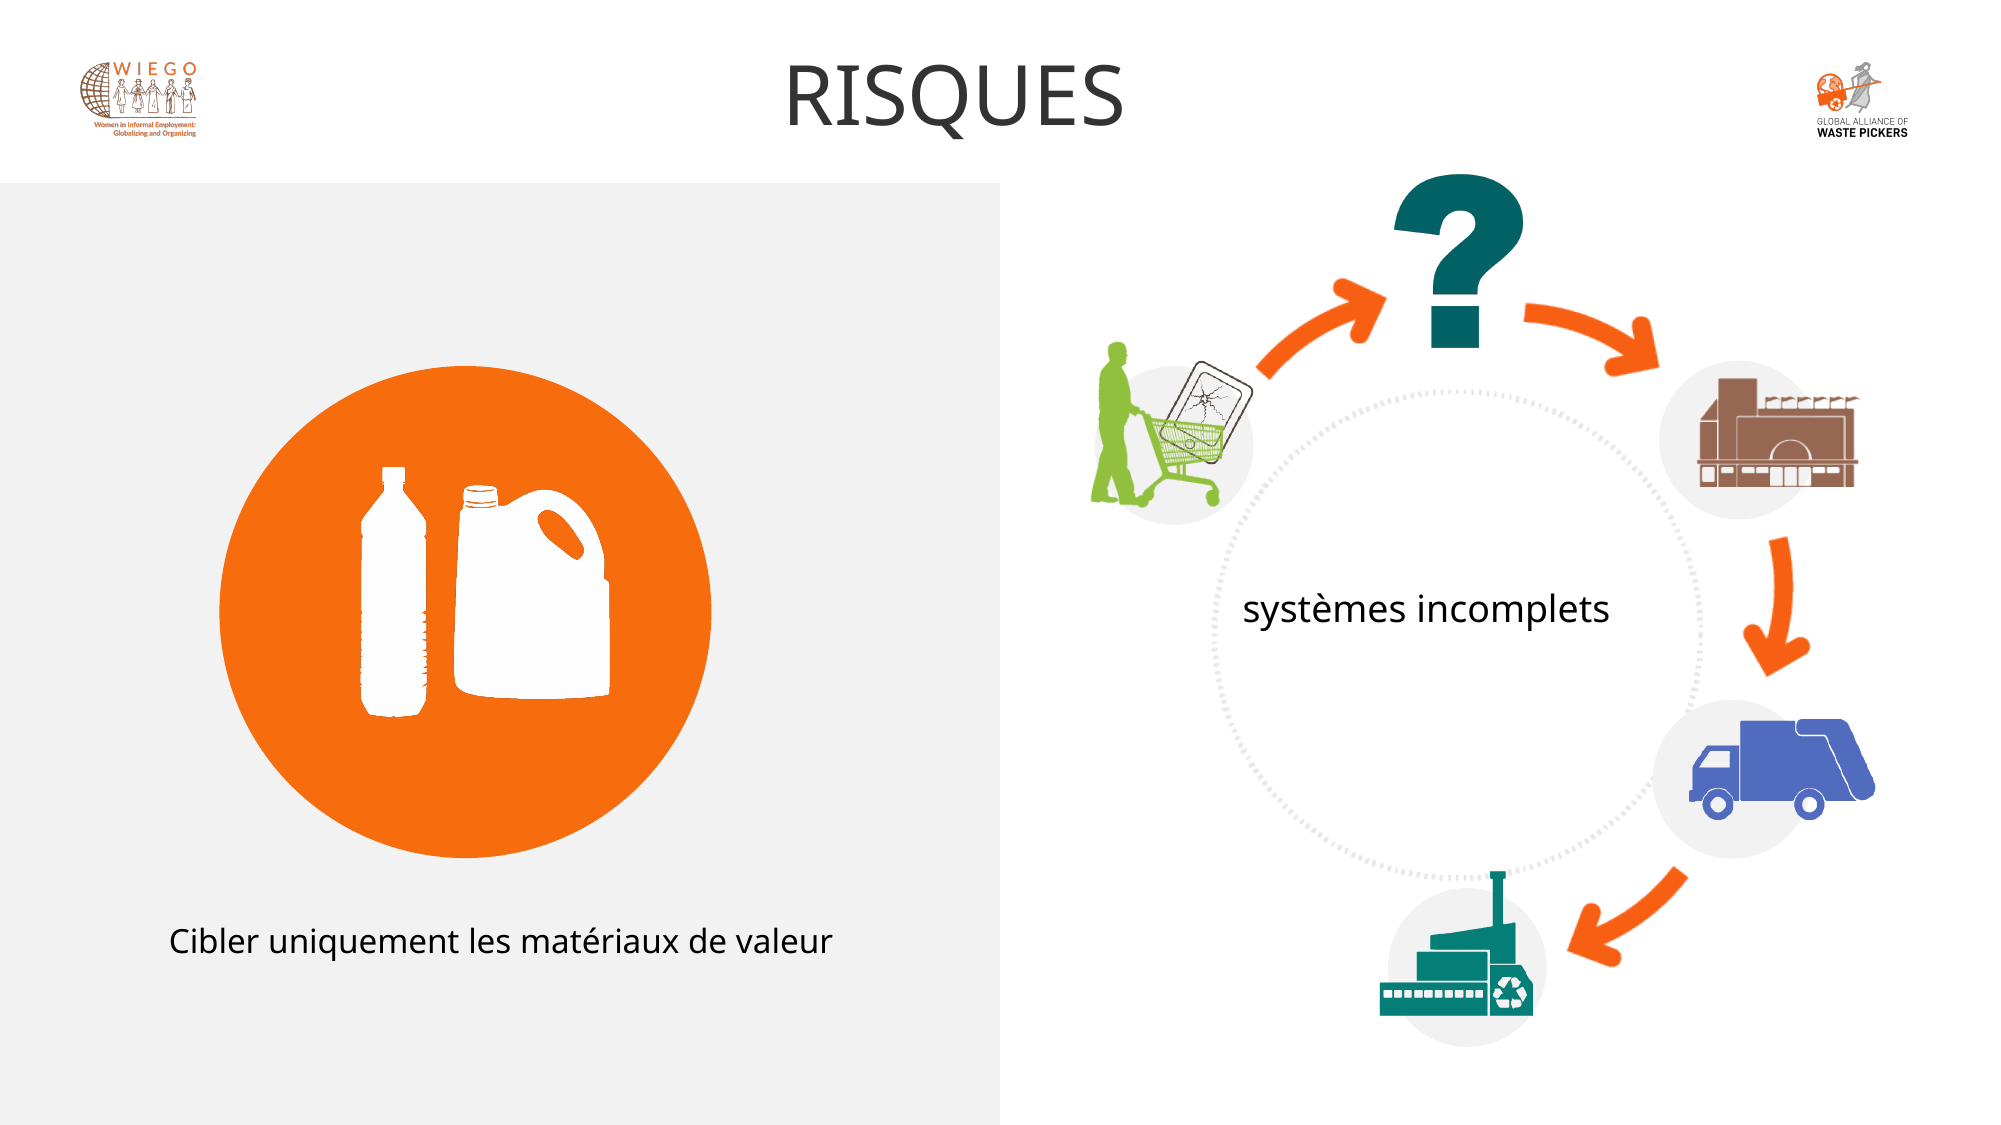

RISQUES
systèmes incomplets
Cibler uniquement les matériaux de valeur